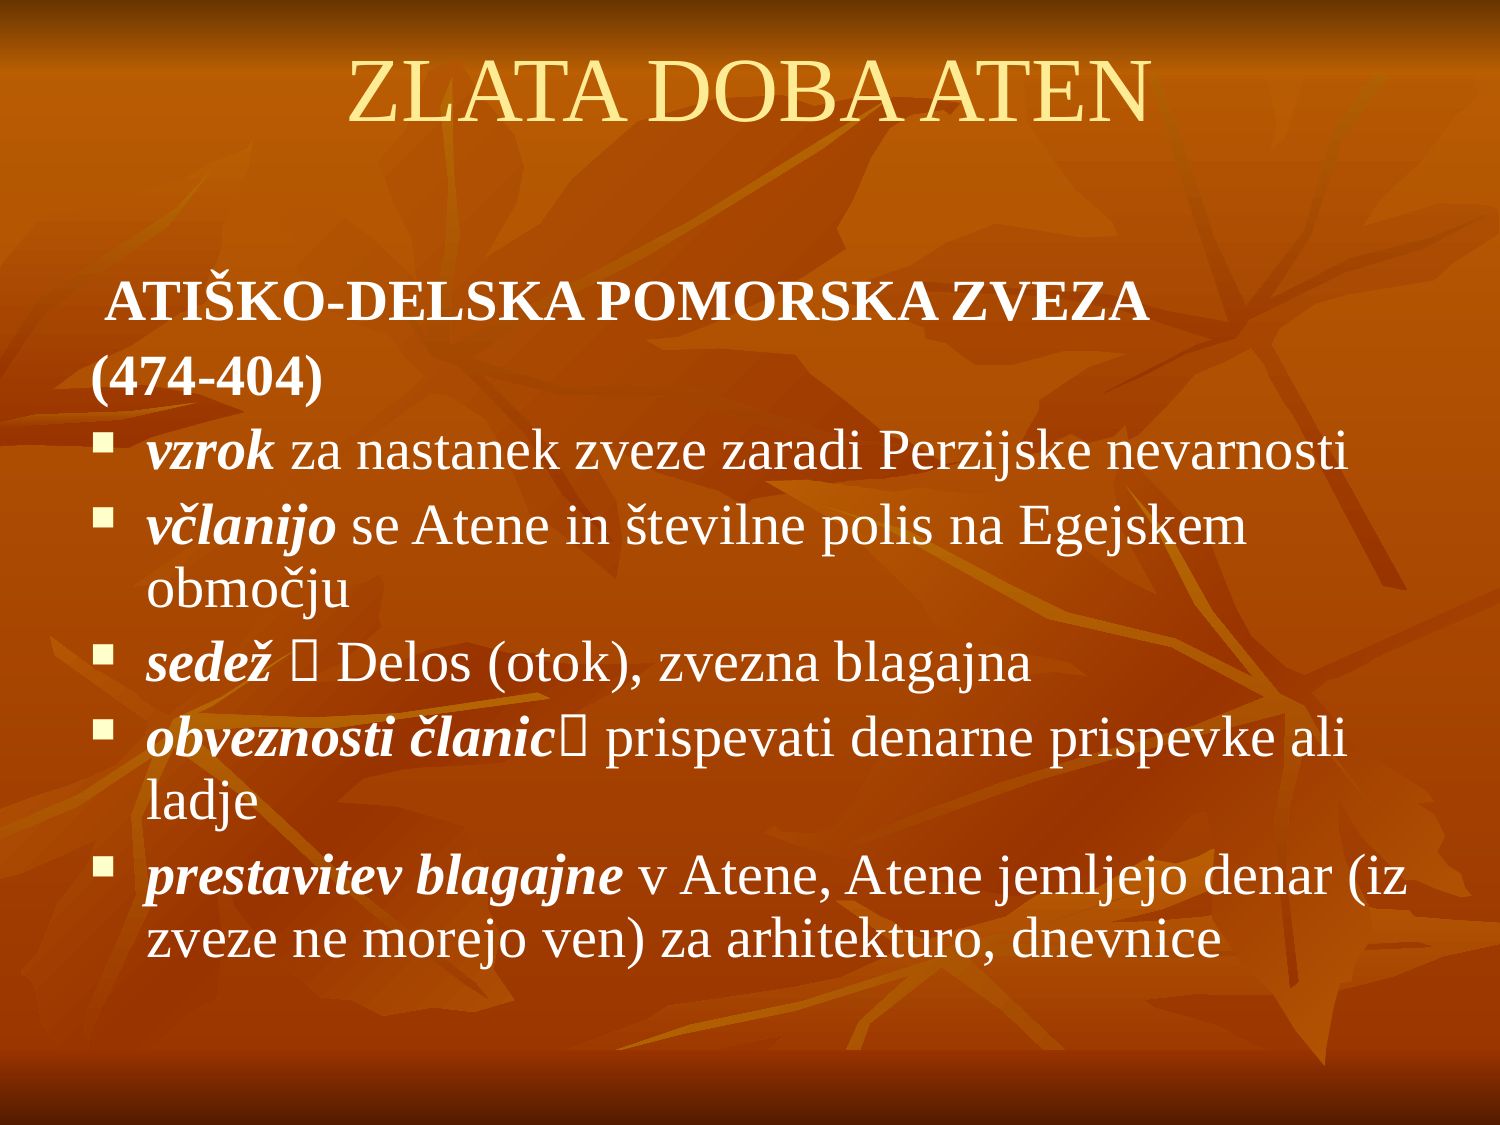

# ZLATA DOBA ATEN
 ATIŠKO-DELSKA POMORSKA ZVEZA
(474-404)
vzrok za nastanek zveze zaradi Perzijske nevarnosti
včlanijo se Atene in številne polis na Egejskem območju
sedež  Delos (otok), zvezna blagajna
obveznosti članic prispevati denarne prispevke ali ladje
prestavitev blagajne v Atene, Atene jemljejo denar (iz zveze ne morejo ven) za arhitekturo, dnevnice